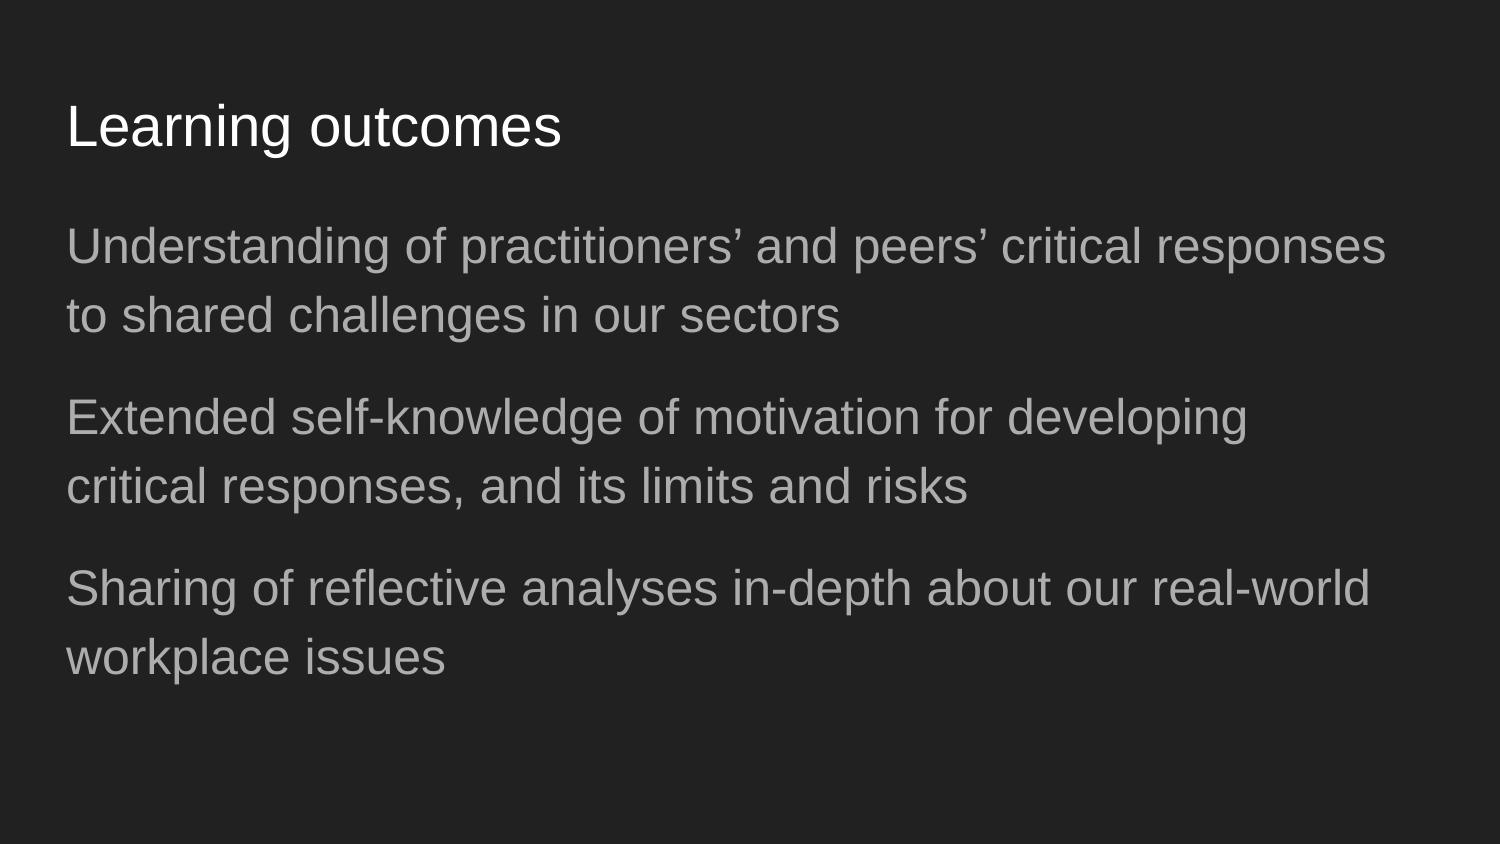

# Learning outcomes
Understanding of practitioners’ and peers’ critical responses to shared challenges in our sectors
Extended self-knowledge of motivation for developing critical responses, and its limits and risks
Sharing of reflective analyses in-depth about our real-world workplace issues